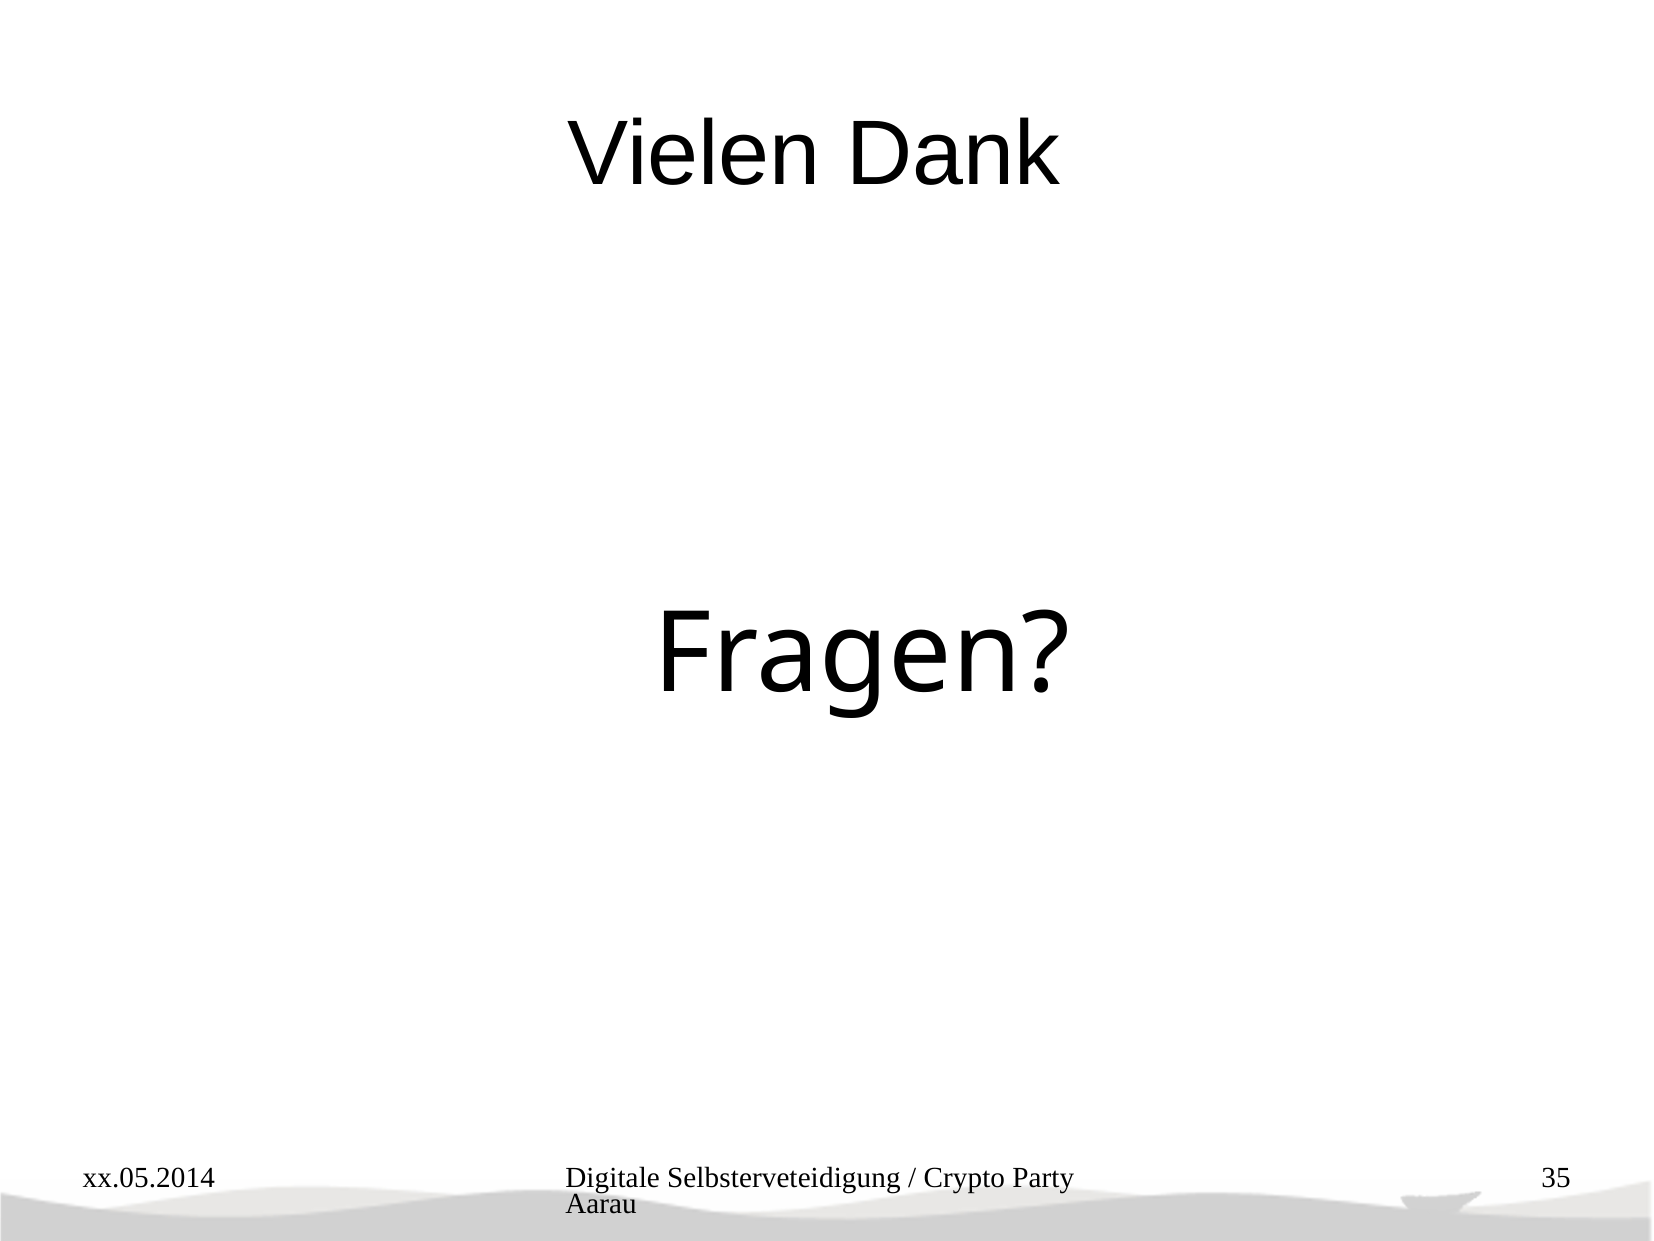

# Vielen Dank
Fragen?
xx.05.2014
Digitale Selbsterveteidigung / Crypto Party Aarau
35